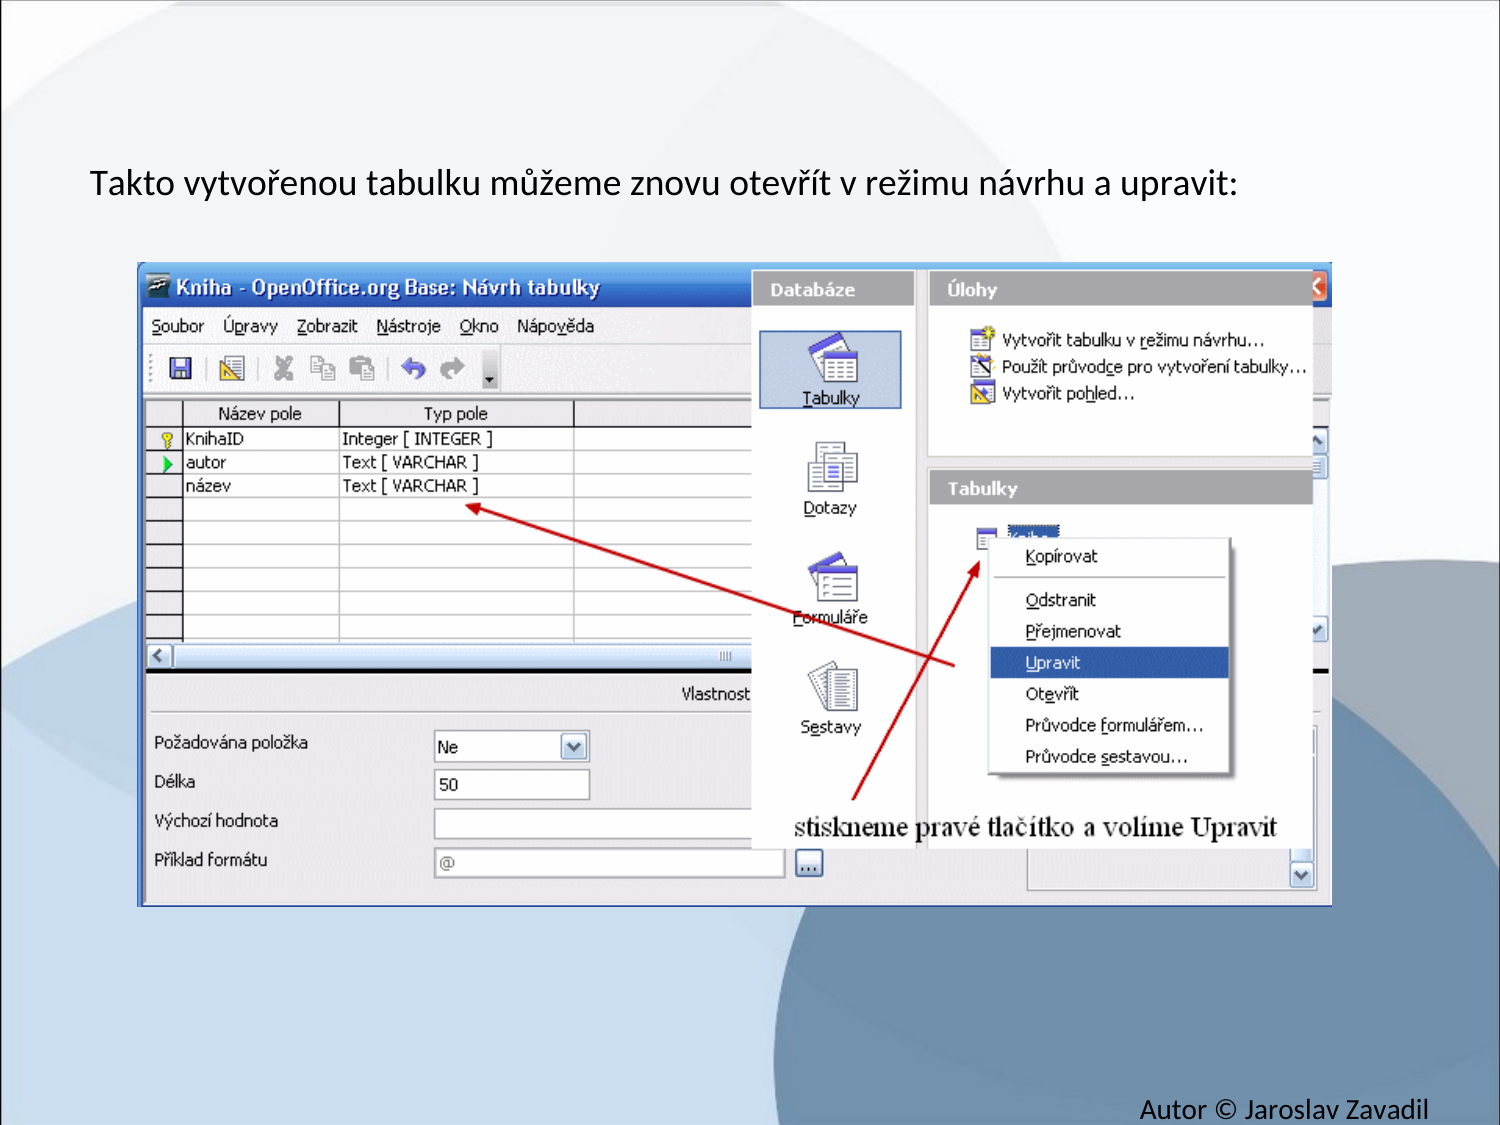

Takto vytvořenou tabulku můžeme znovu otevřít v režimu návrhu a upravit:
Autor © Jaroslav Zavadil